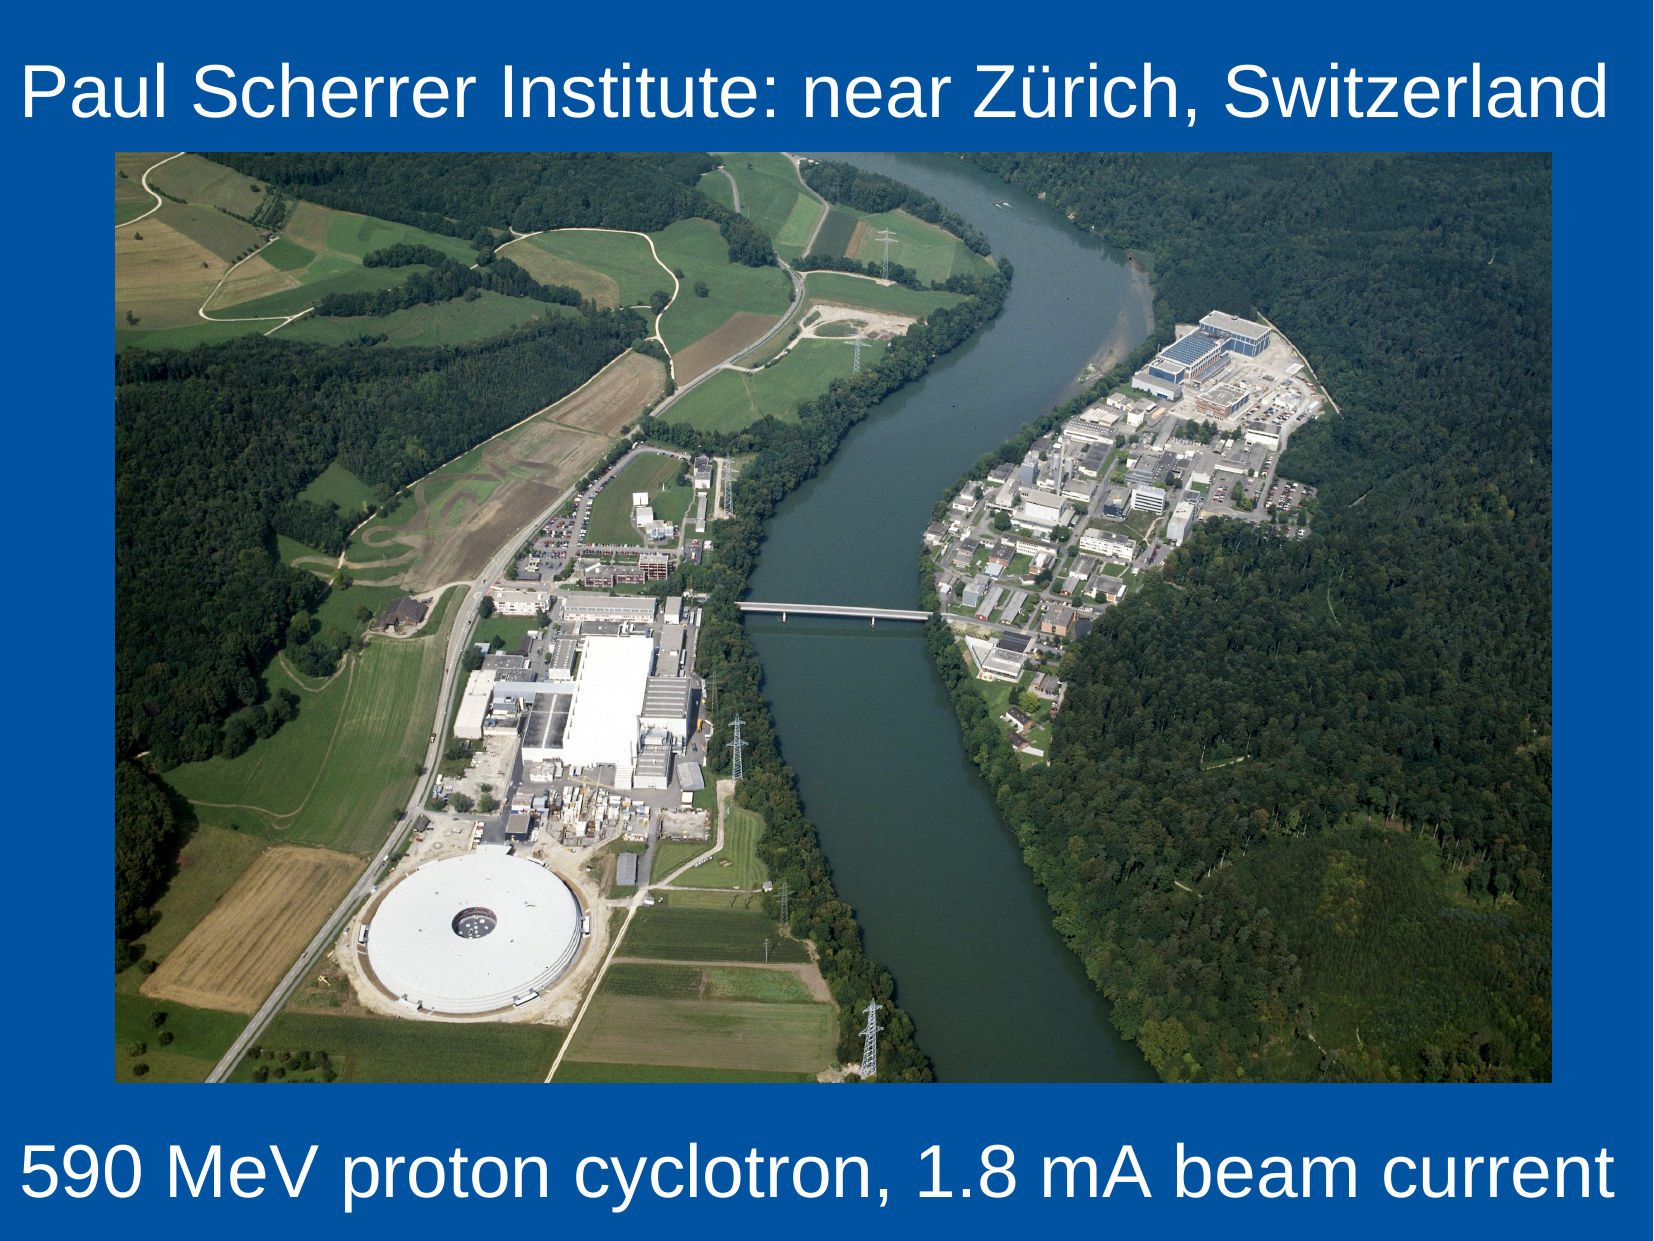

Paul Scherrer Institute: near Zürich, Switzerland
590 MeV proton cyclotron, 1.8 mA beam current